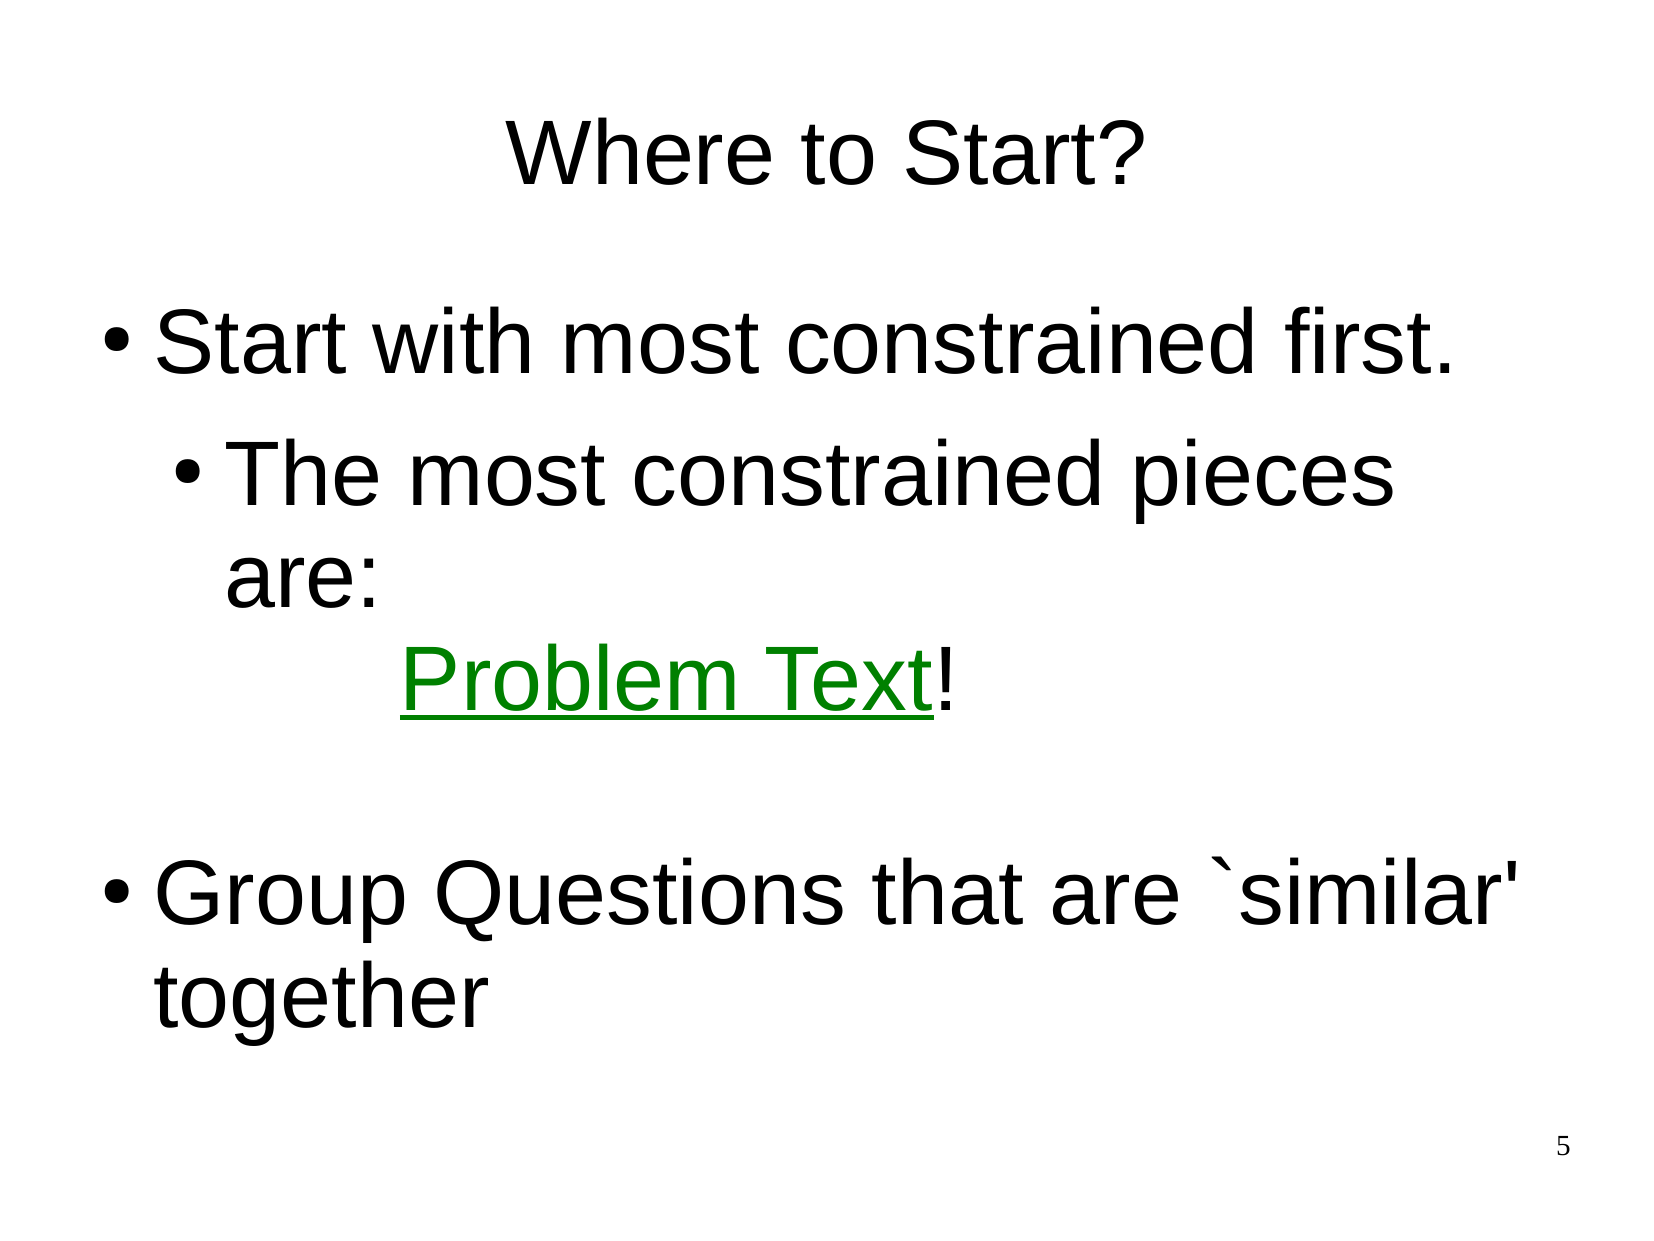

# Where to Start?
Start with most constrained first.
The most constrained pieces are:
		 Problem Text!
Group Questions that are `similar' together
5